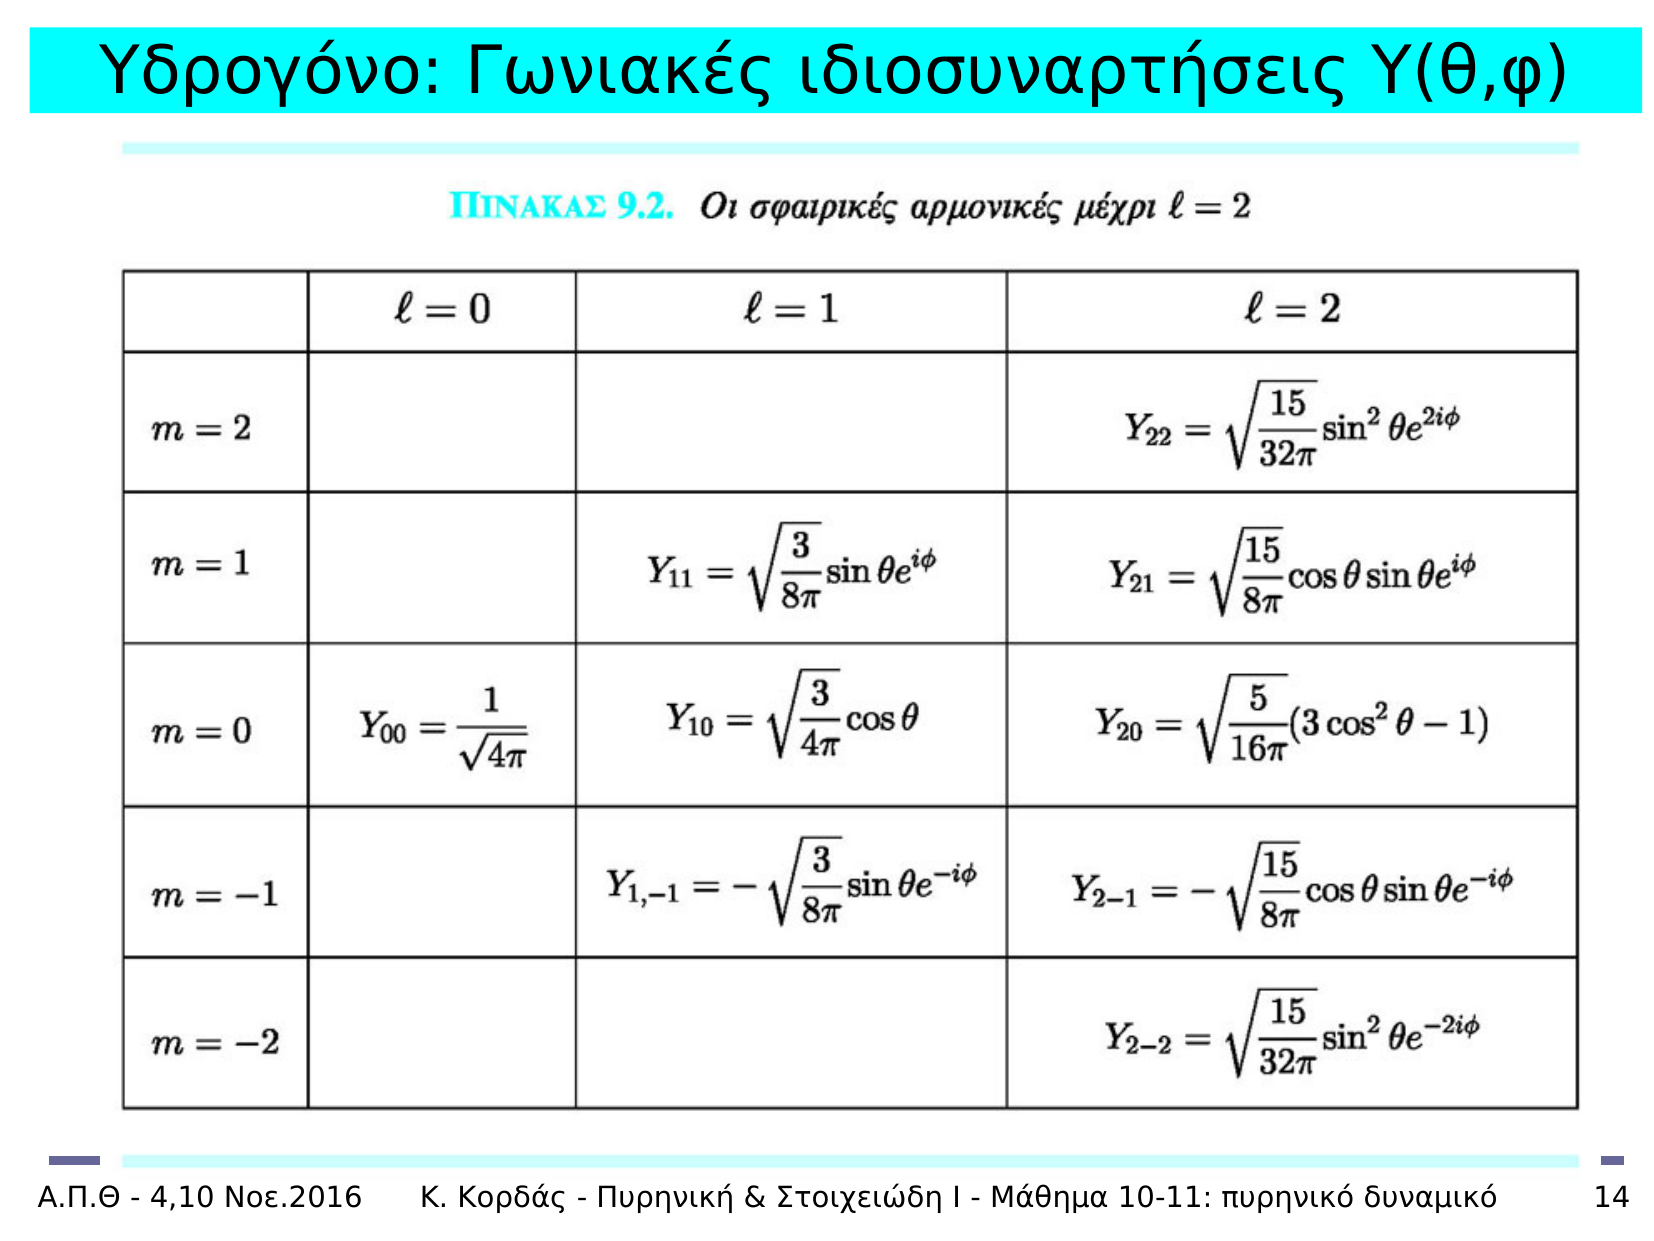

# Yδρογόνο: Γωνιακές ιδιοσυναρτήσεις Υ(θ,φ)
Α.Π.Θ - 4,10 Νοε.2016
Κ. Κορδάς - Πυρηνική & Στοιχειώδη Ι - Μάθημα 10-11: πυρηνικό δυναμικό
14